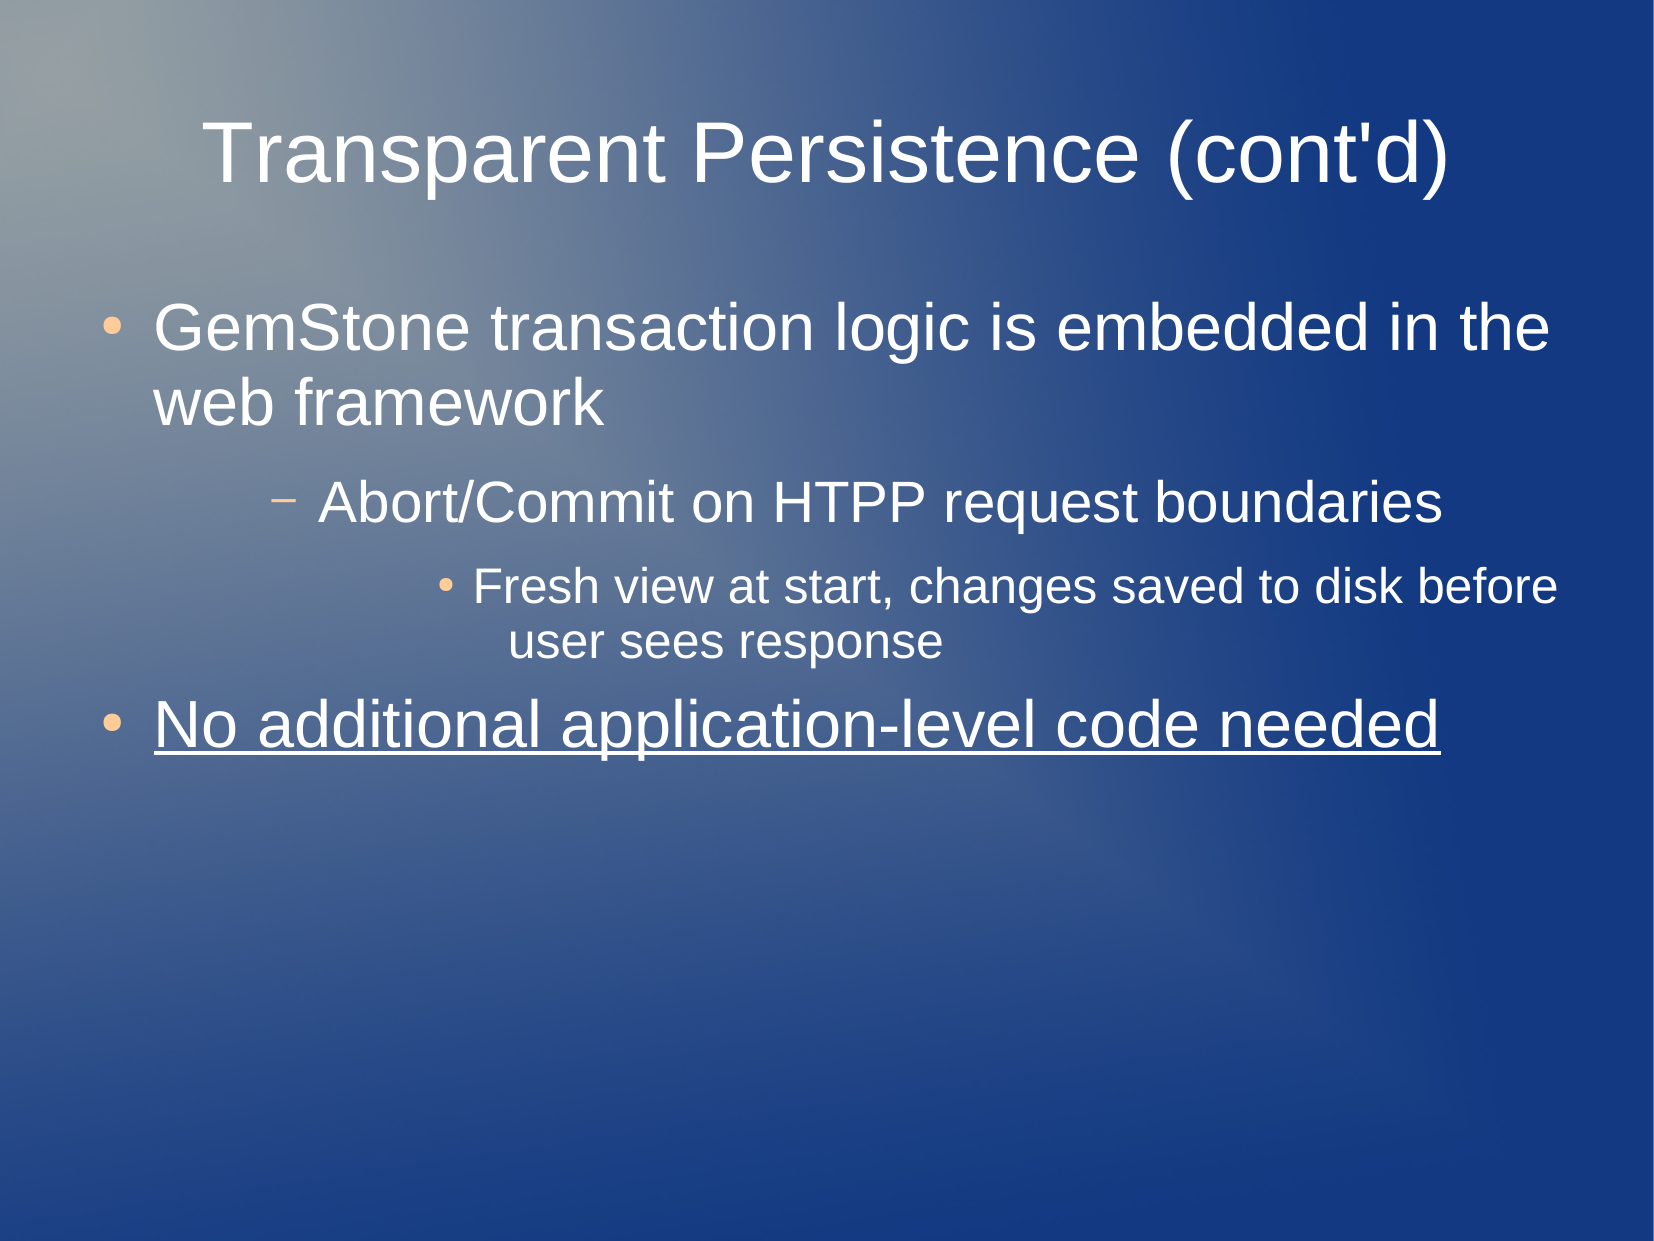

# Transparent Persistence (cont'd)
GemStone transaction logic is embedded in the web framework
Abort/Commit on HTPP request boundaries
Fresh view at start, changes saved to disk before user sees response
No additional application-level code needed